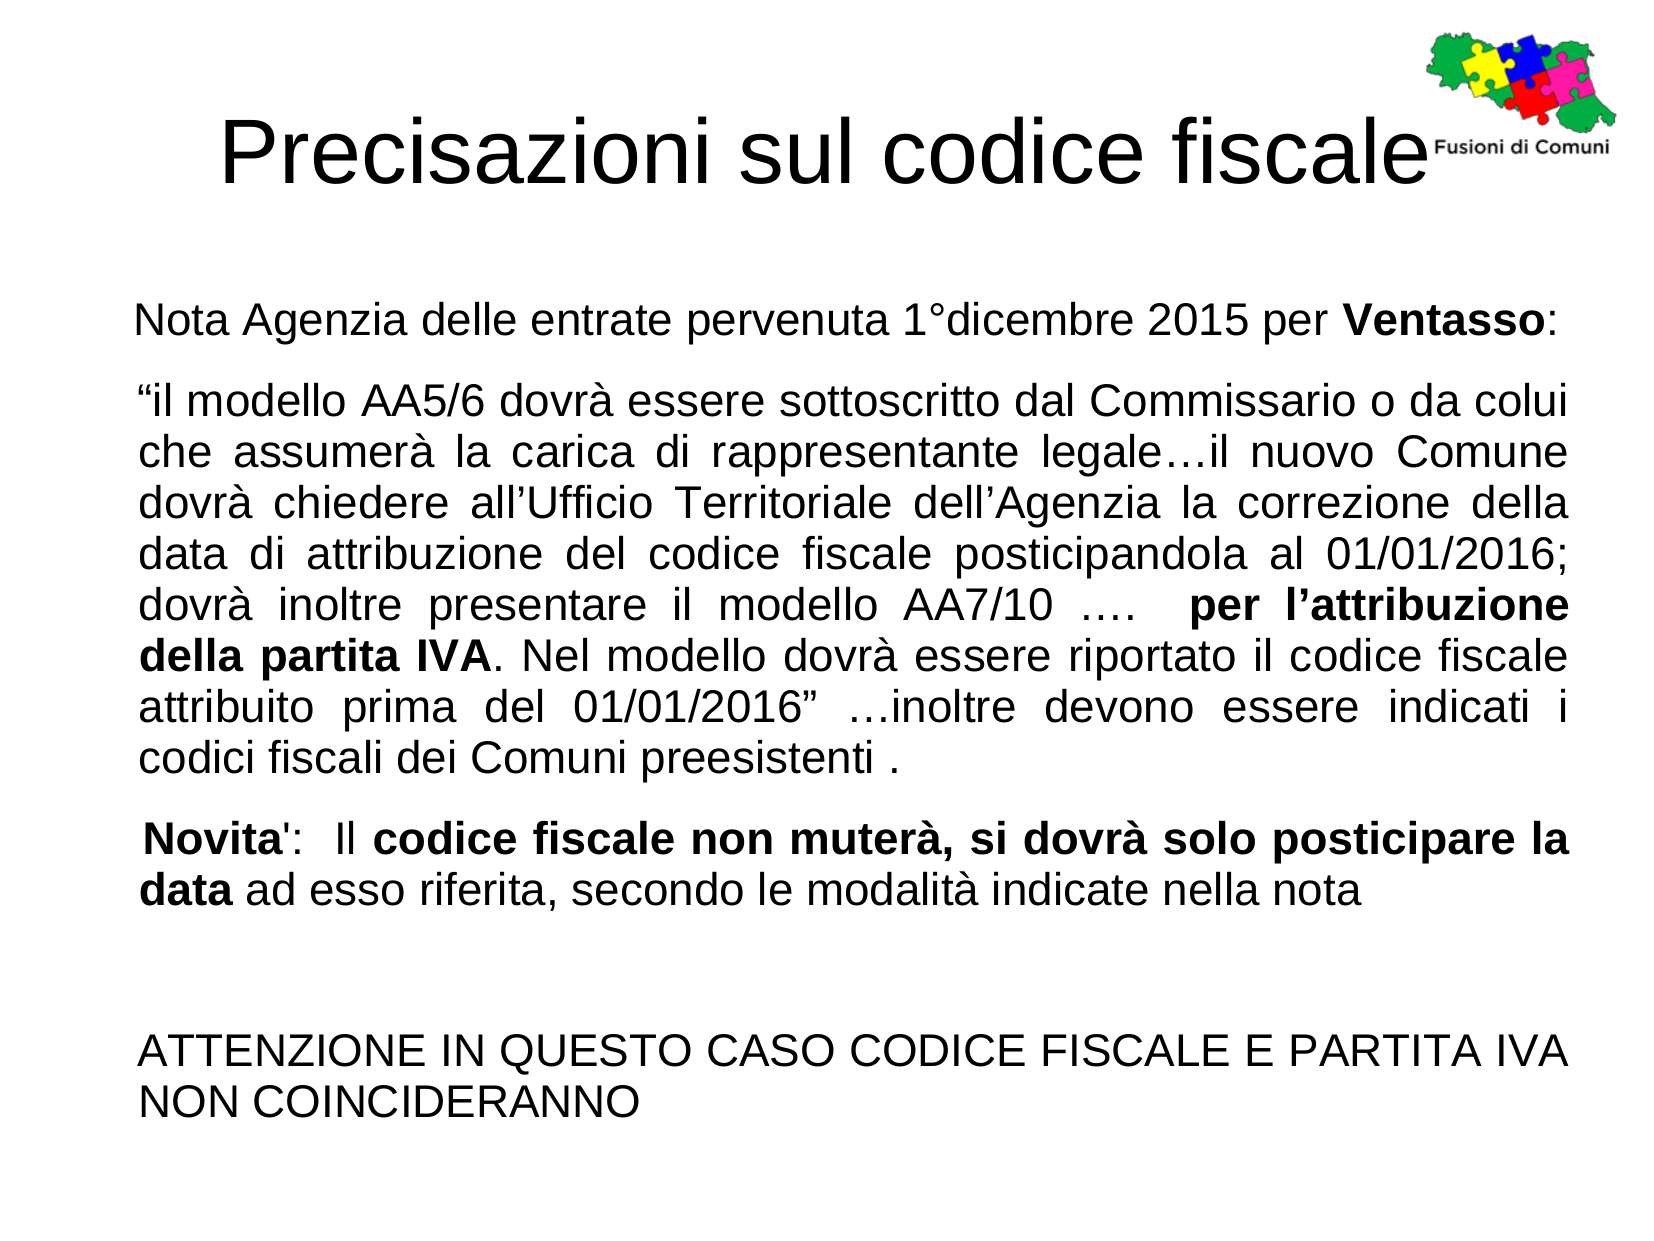

# Precisazioni sul codice fiscale
 Nota Agenzia delle entrate pervenuta 1°dicembre 2015 per Ventasso:
 “il modello AA5/6 dovrà essere sottoscritto dal Commissario o da colui che assumerà la carica di rappresentante legale…il nuovo Comune dovrà chiedere all’Ufficio Territoriale dell’Agenzia la correzione della data di attribuzione del codice fiscale posticipandola al 01/01/2016; dovrà inoltre presentare il modello AA7/10 …. per l’attribuzione della partita IVA. Nel modello dovrà essere riportato il codice fiscale attribuito prima del 01/01/2016” …inoltre devono essere indicati i codici fiscali dei Comuni preesistenti .
 Novita': Il codice fiscale non muterà, si dovrà solo posticipare la data ad esso riferita, secondo le modalità indicate nella nota
 ATTENZIONE IN QUESTO CASO CODICE FISCALE E PARTITA IVA NON COINCIDERANNO